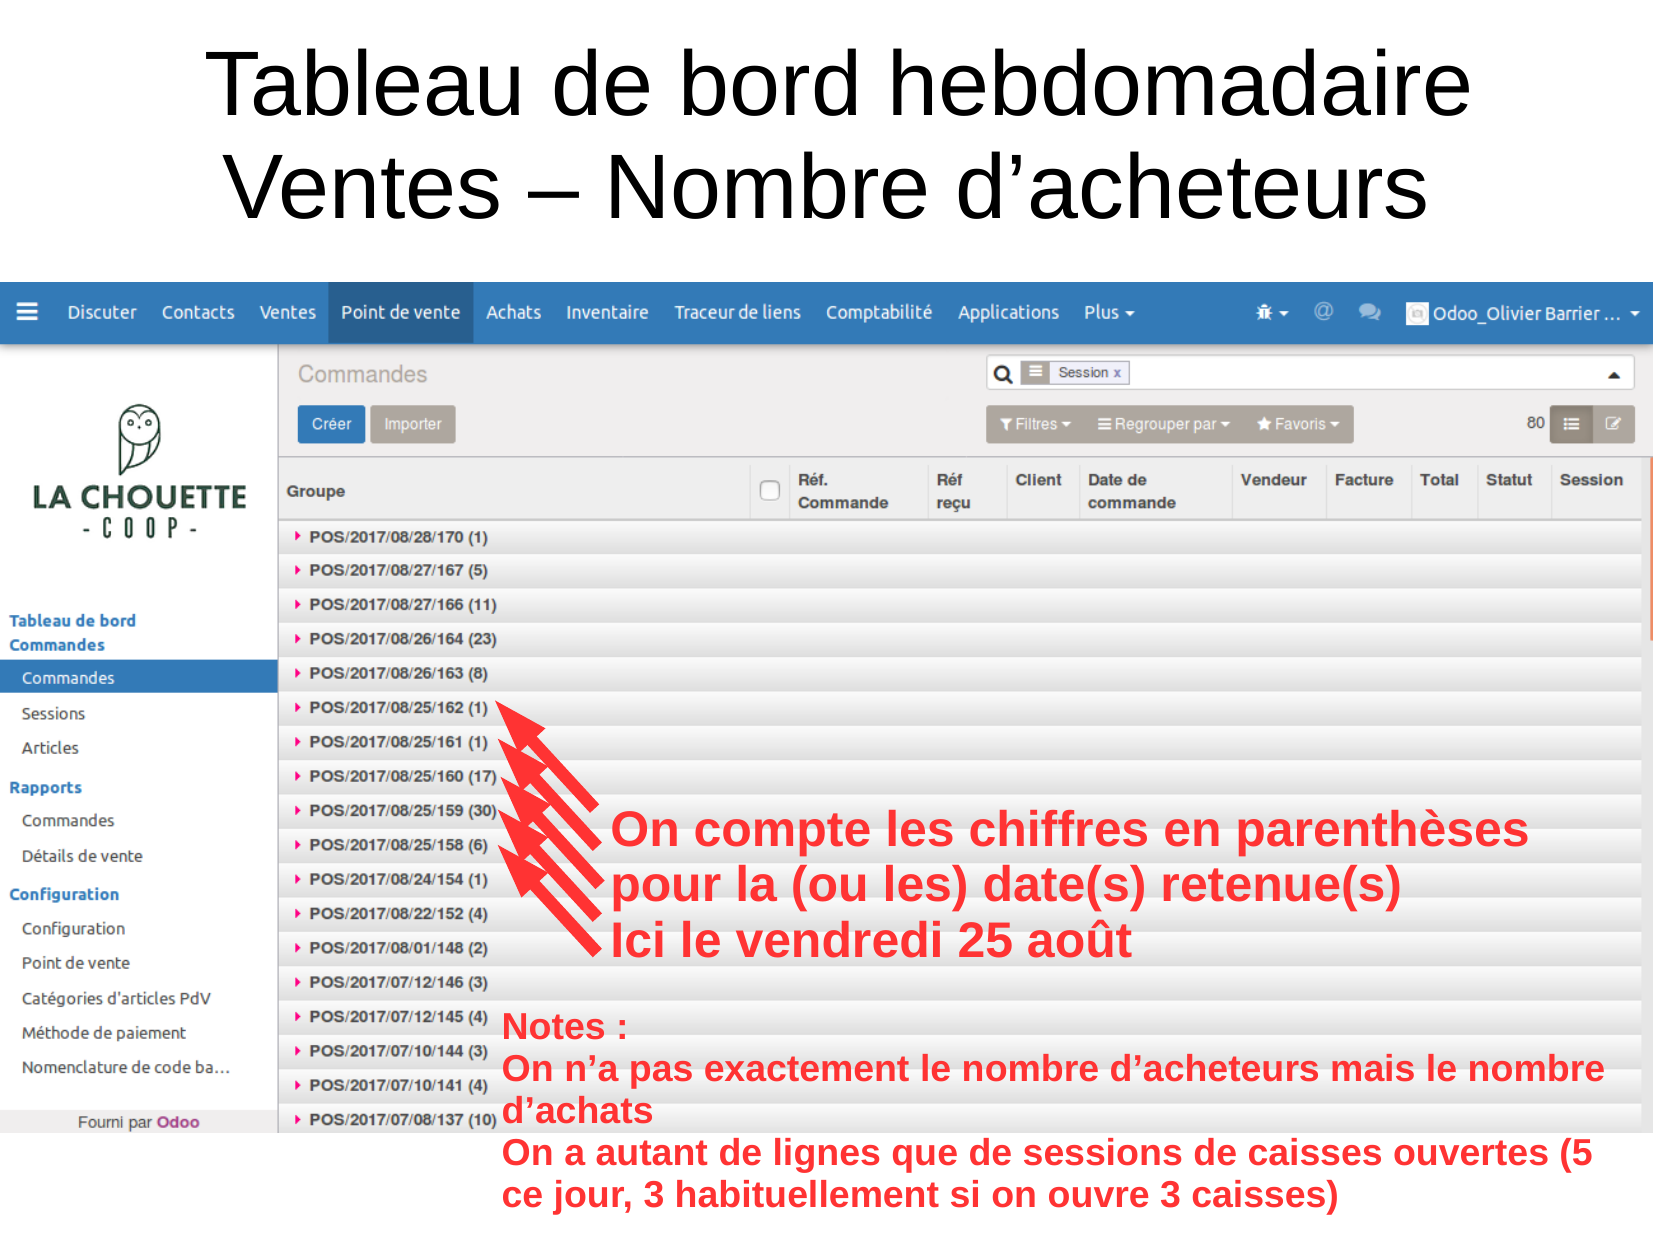

# Tableau de bord hebdomadaire Ventes – Nombre d’acheteurs
On compte les chiffres en parenthèses pour la (ou les) date(s) retenue(s)
Ici le vendredi 25 août
Notes :
On n’a pas exactement le nombre d’acheteurs mais le nombre d’achats
On a autant de lignes que de sessions de caisses ouvertes (5 ce jour, 3 habituellement si on ouvre 3 caisses)